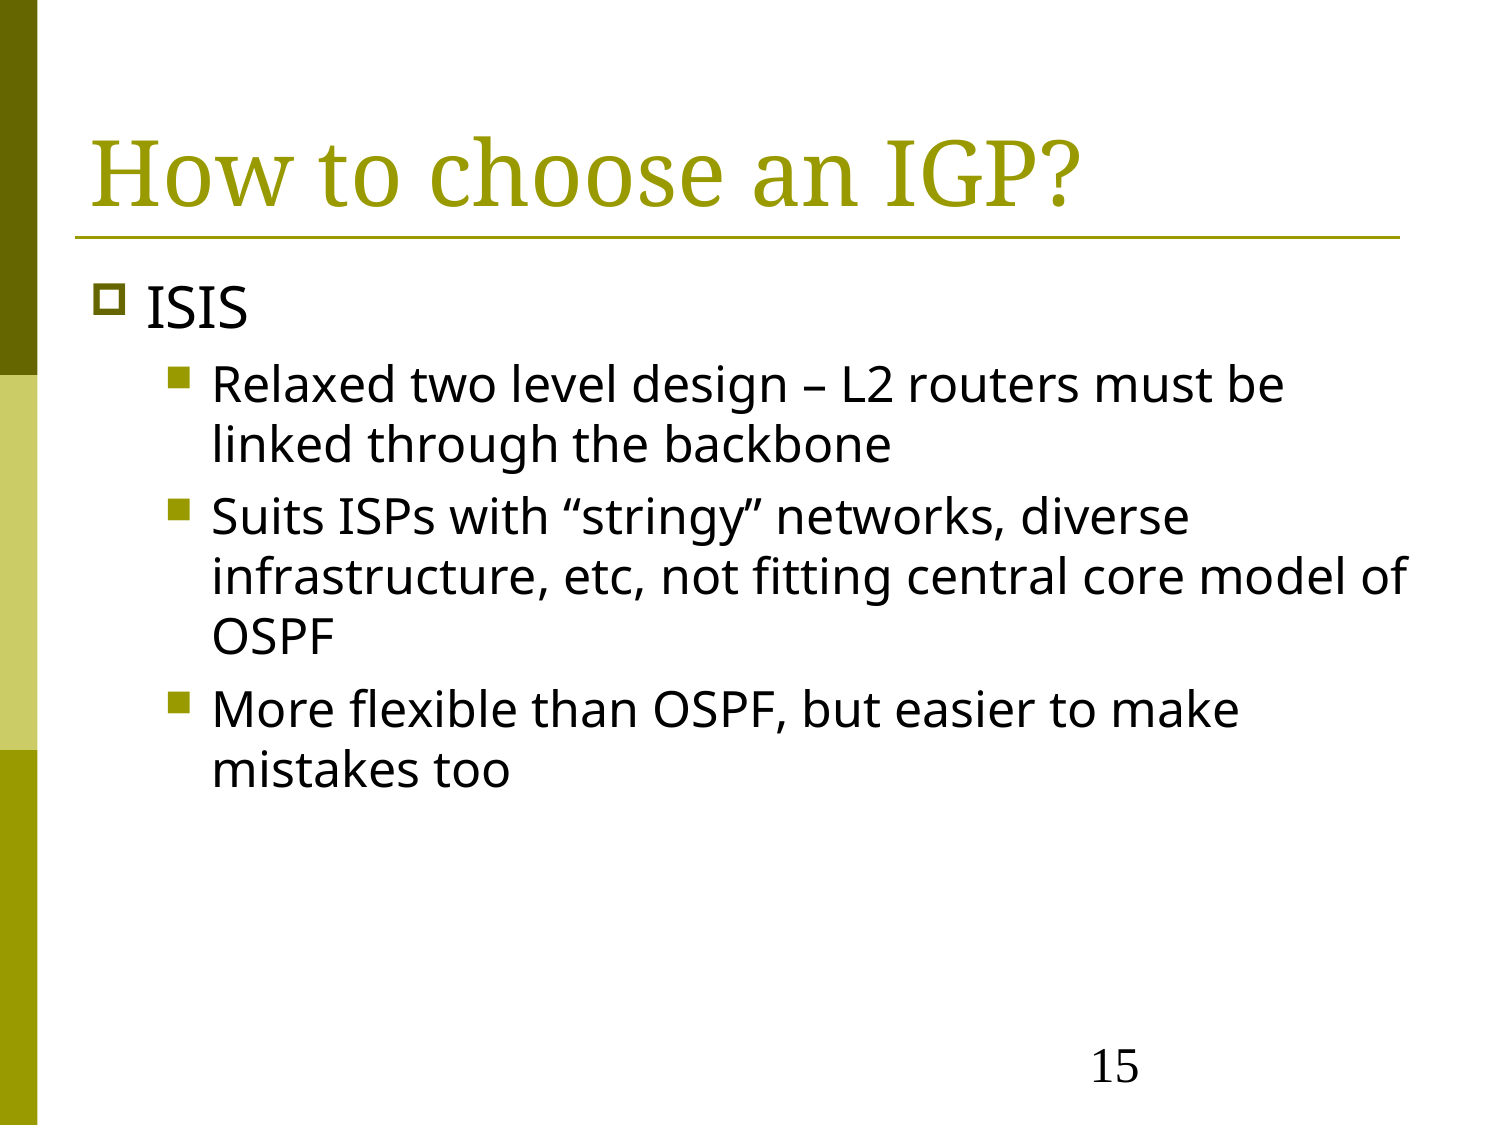

# How to choose an IGP?
ISIS
Relaxed two level design – L2 routers must be linked through the backbone
Suits ISPs with “stringy” networks, diverse infrastructure, etc, not fitting central core model of OSPF
More flexible than OSPF, but easier to make mistakes too
15